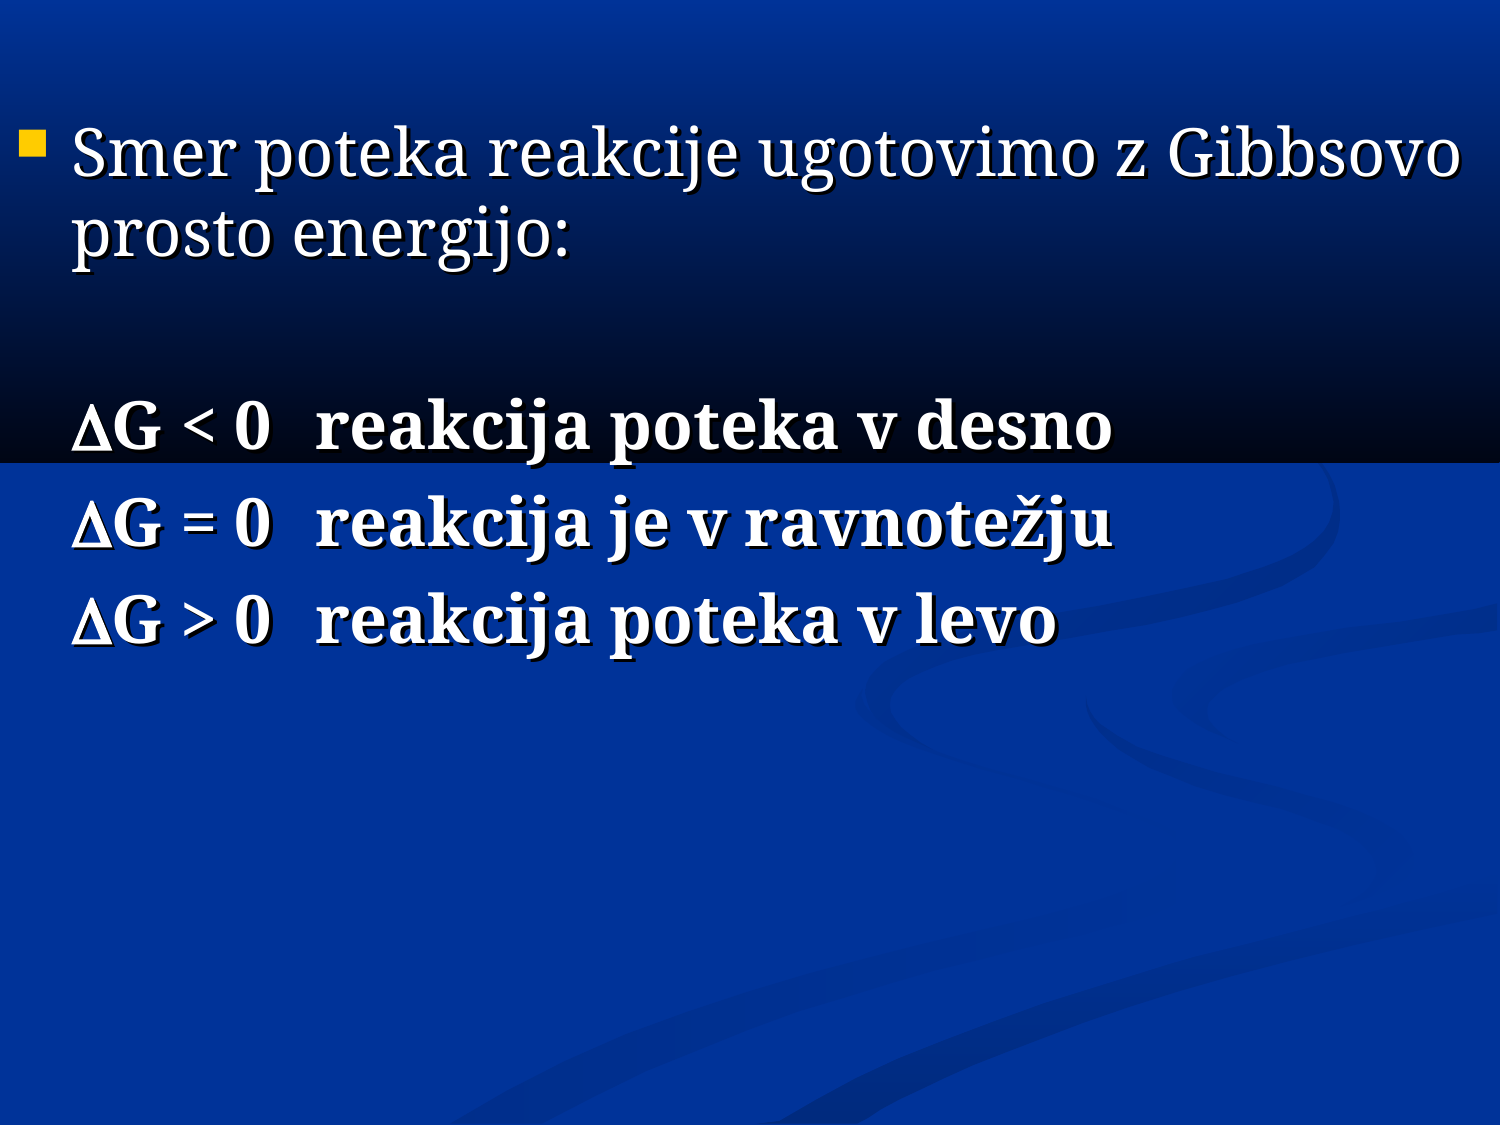

#
Smer poteka reakcije ugotovimo z Gibbsovo prosto energijo:
	G < 0	reakcija poteka v desno
	G = 0	reakcija je v ravnotežju
	G > 0	reakcija poteka v levo